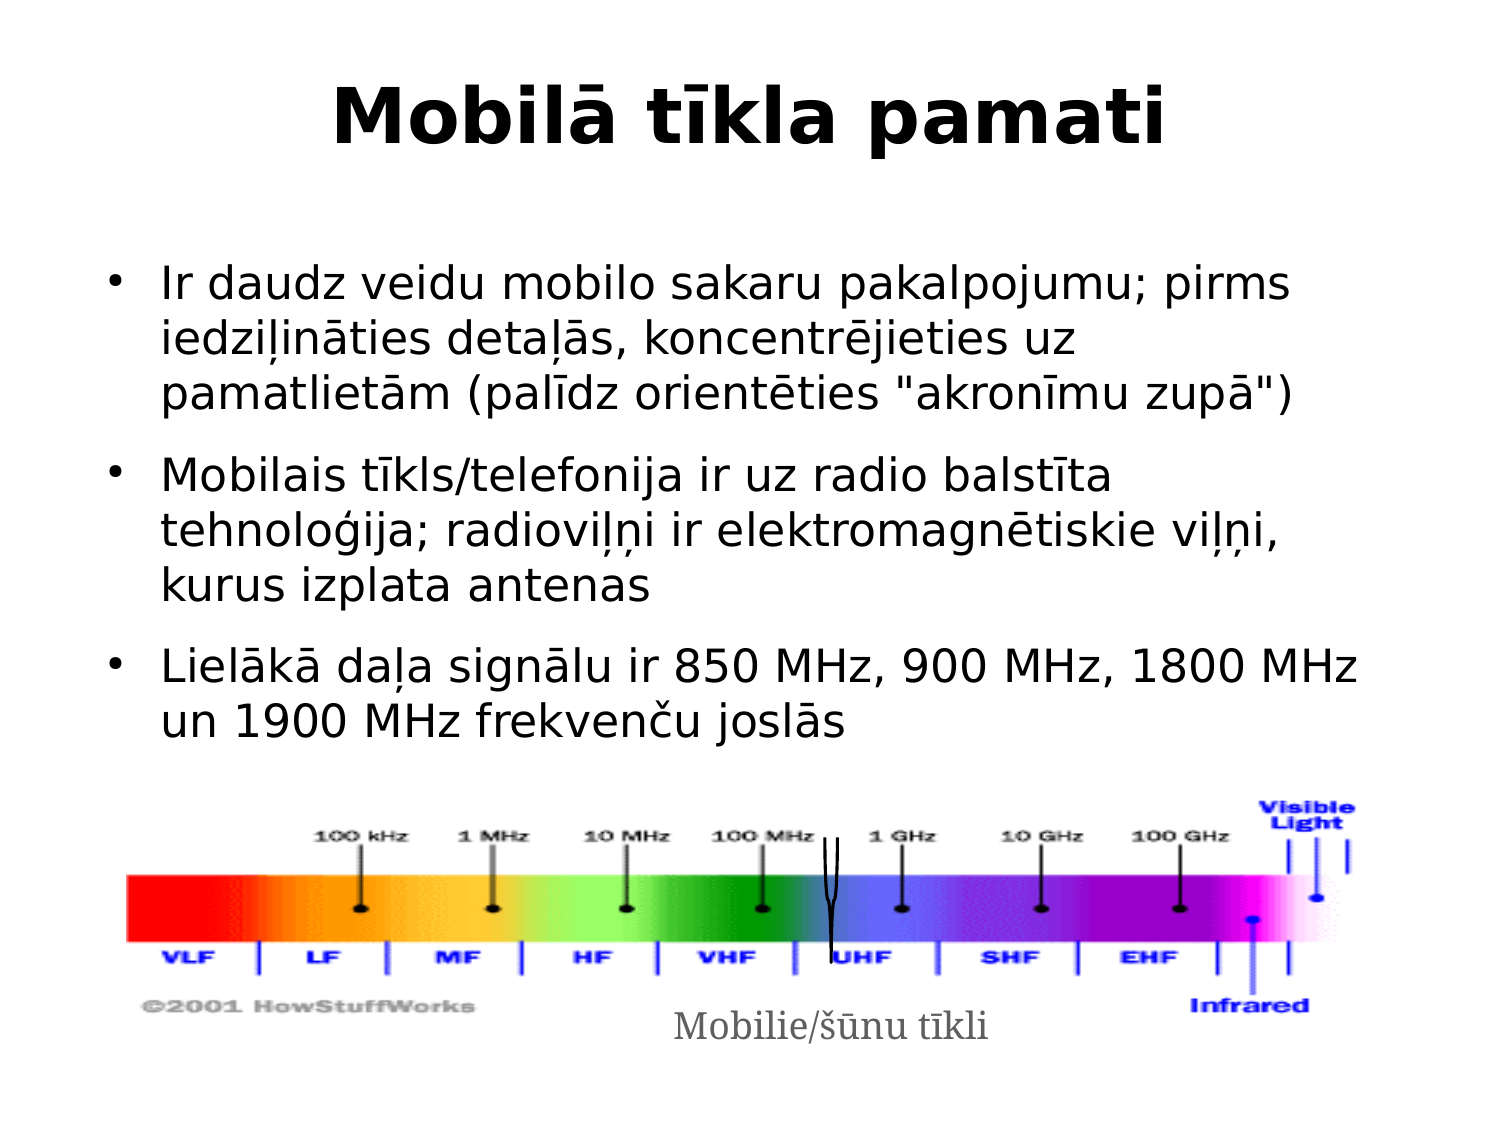

Mobilā tīkla pamati
# Ir daudz veidu mobilo sakaru pakalpojumu; pirms iedziļināties detaļās, koncentrējieties uz pamatlietām (palīdz orientēties "akronīmu zupā")
Mobilais tīkls/telefonija ir uz radio balstīta tehnoloģija; radioviļņi ir elektromagnētiskie viļņi, kurus izplata antenas
Lielākā daļa signālu ir 850 MHz, 900 MHz, 1800 MHz un 1900 MHz frekvenču joslās
Mobilie/šūnu tīkli